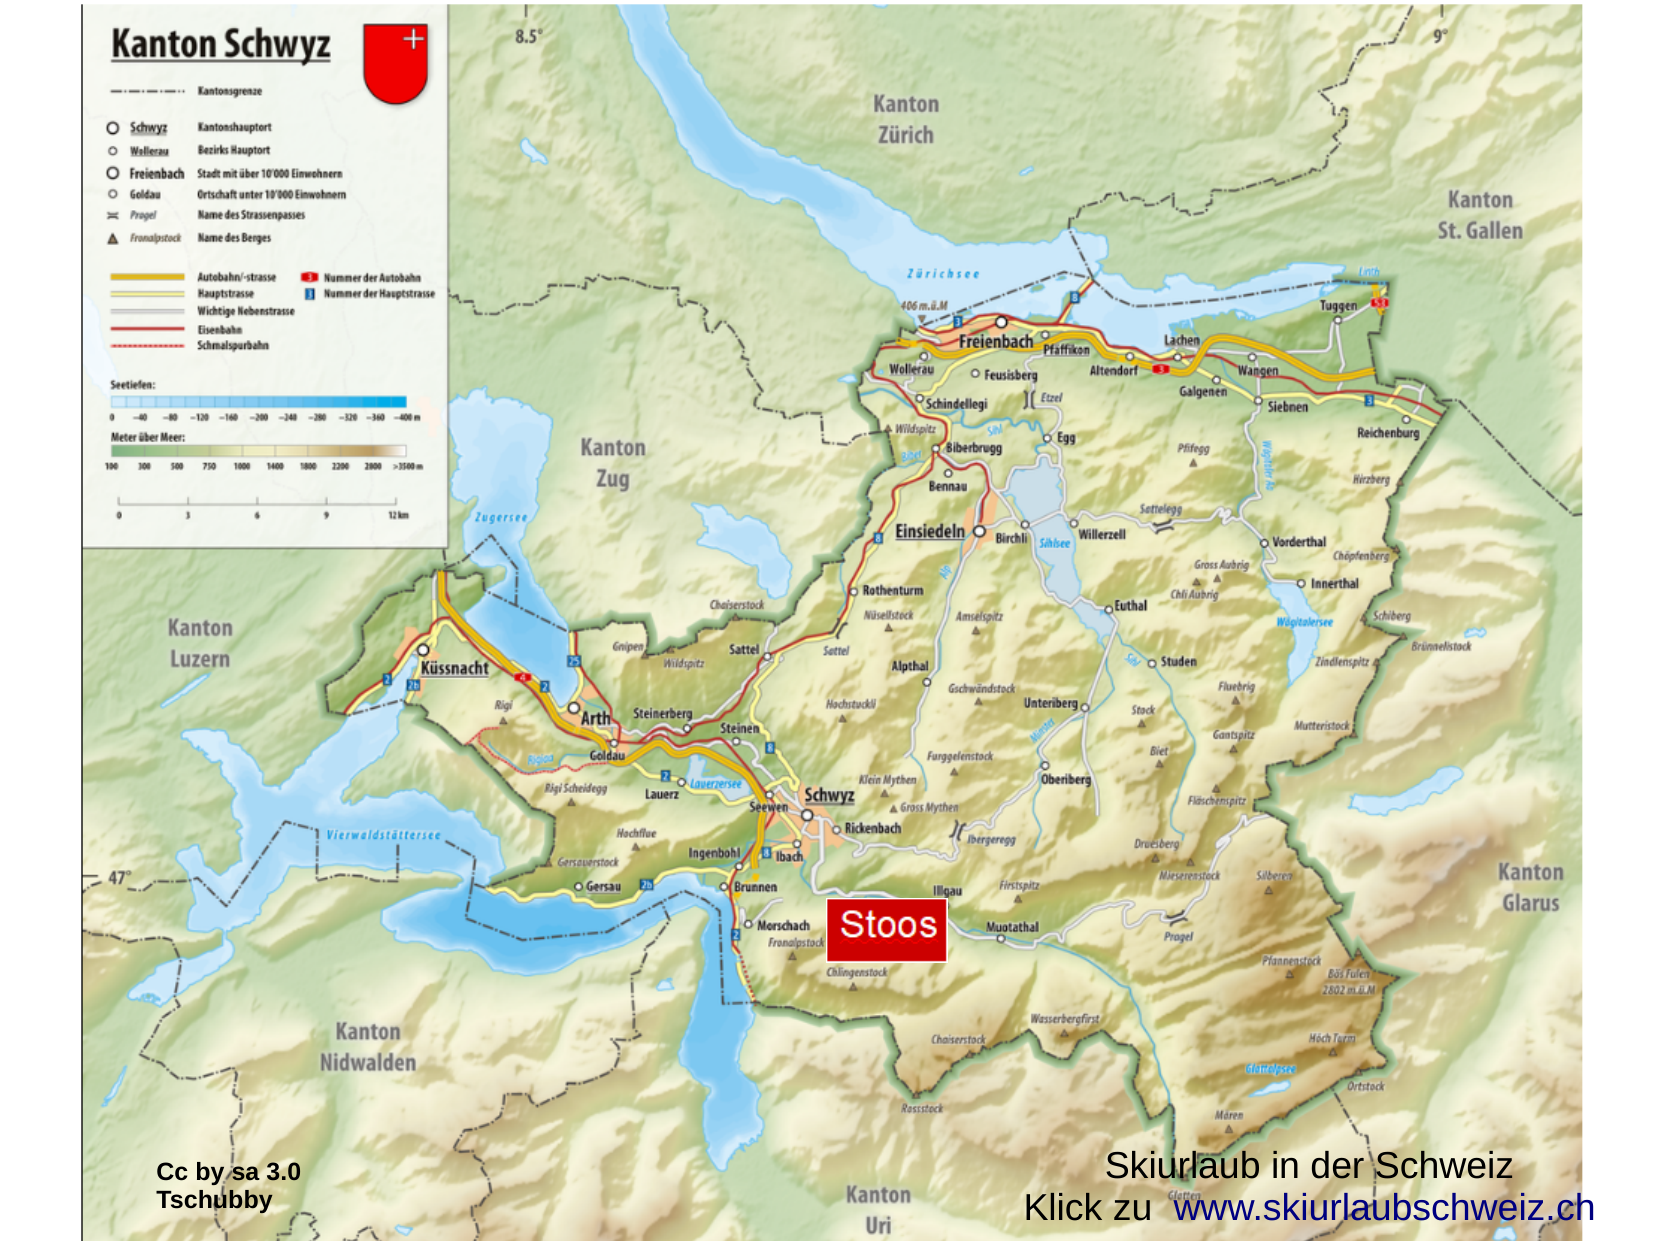

Skiurlaub in der Schweiz
Klick zu www.skiurlaubschweiz.ch
Cc by sa 3.0 Tschubby